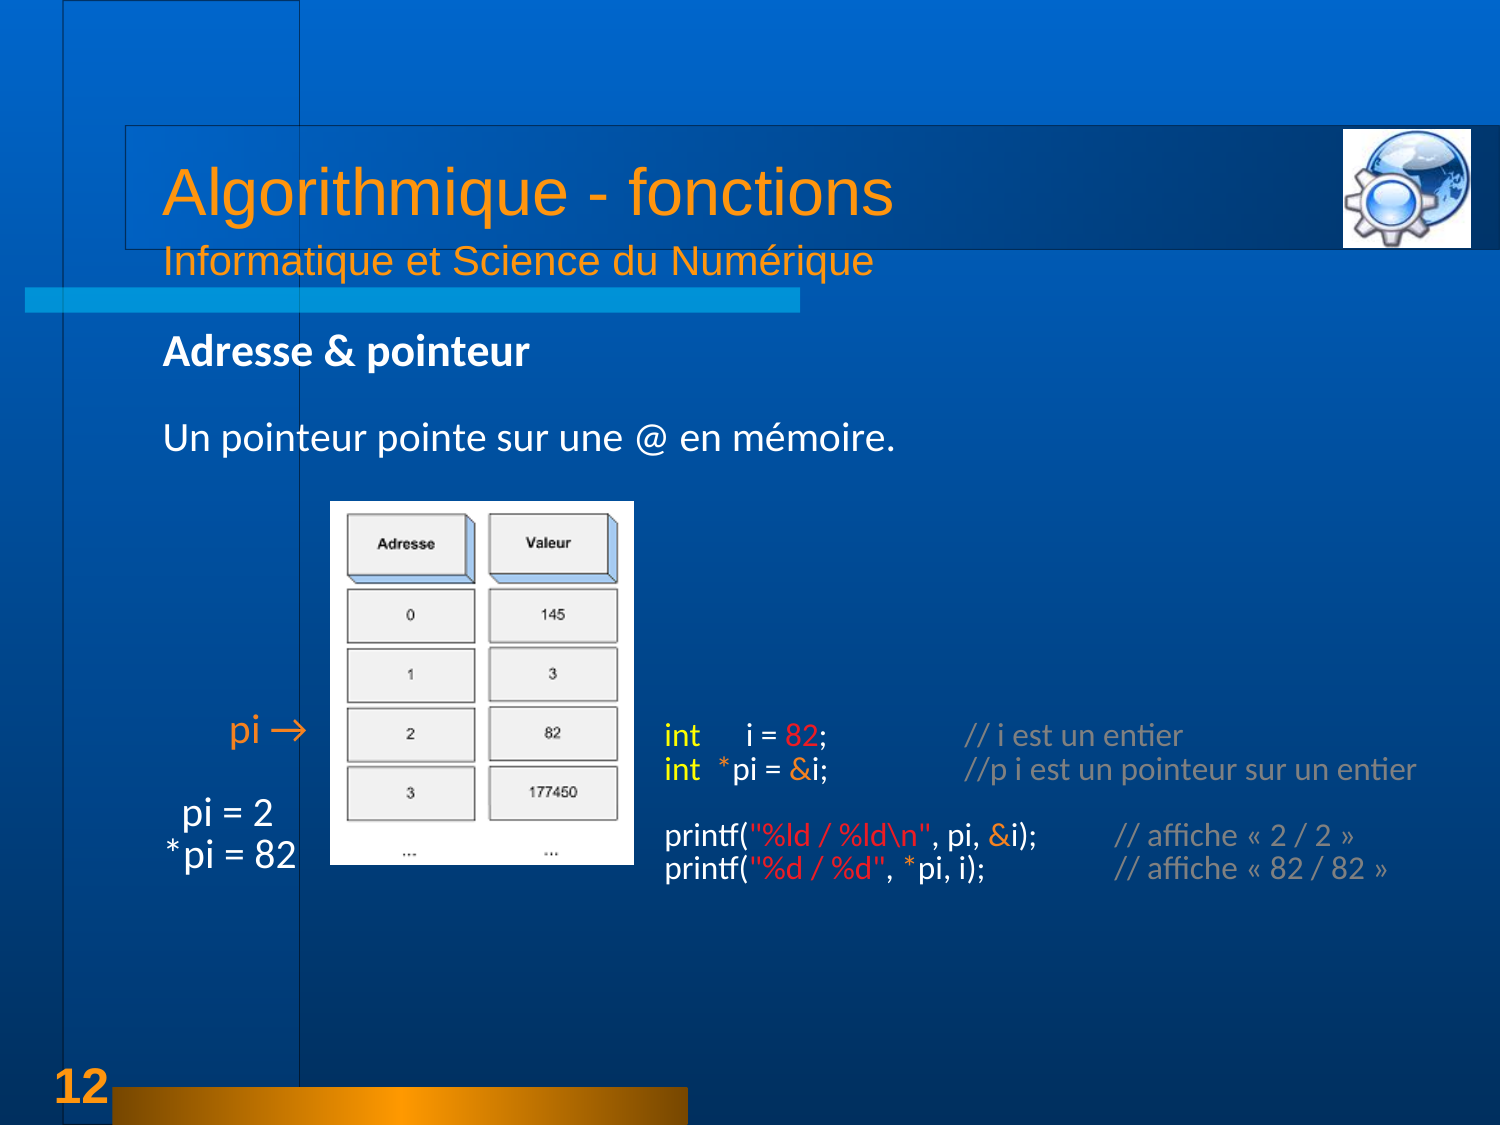

Adresse & pointeur
Un pointeur pointe sur une @ en mémoire.
 pi →
 pi = 2
*pi = 82
int i = 82;	// i est un entier
int *pi = &i;	//p i est un pointeur sur un entier
printf("%ld / %ld\n", pi, &i);	// affiche « 2 / 2 »
printf("%d / %d", *pi, i);	// affiche « 82 / 82 »